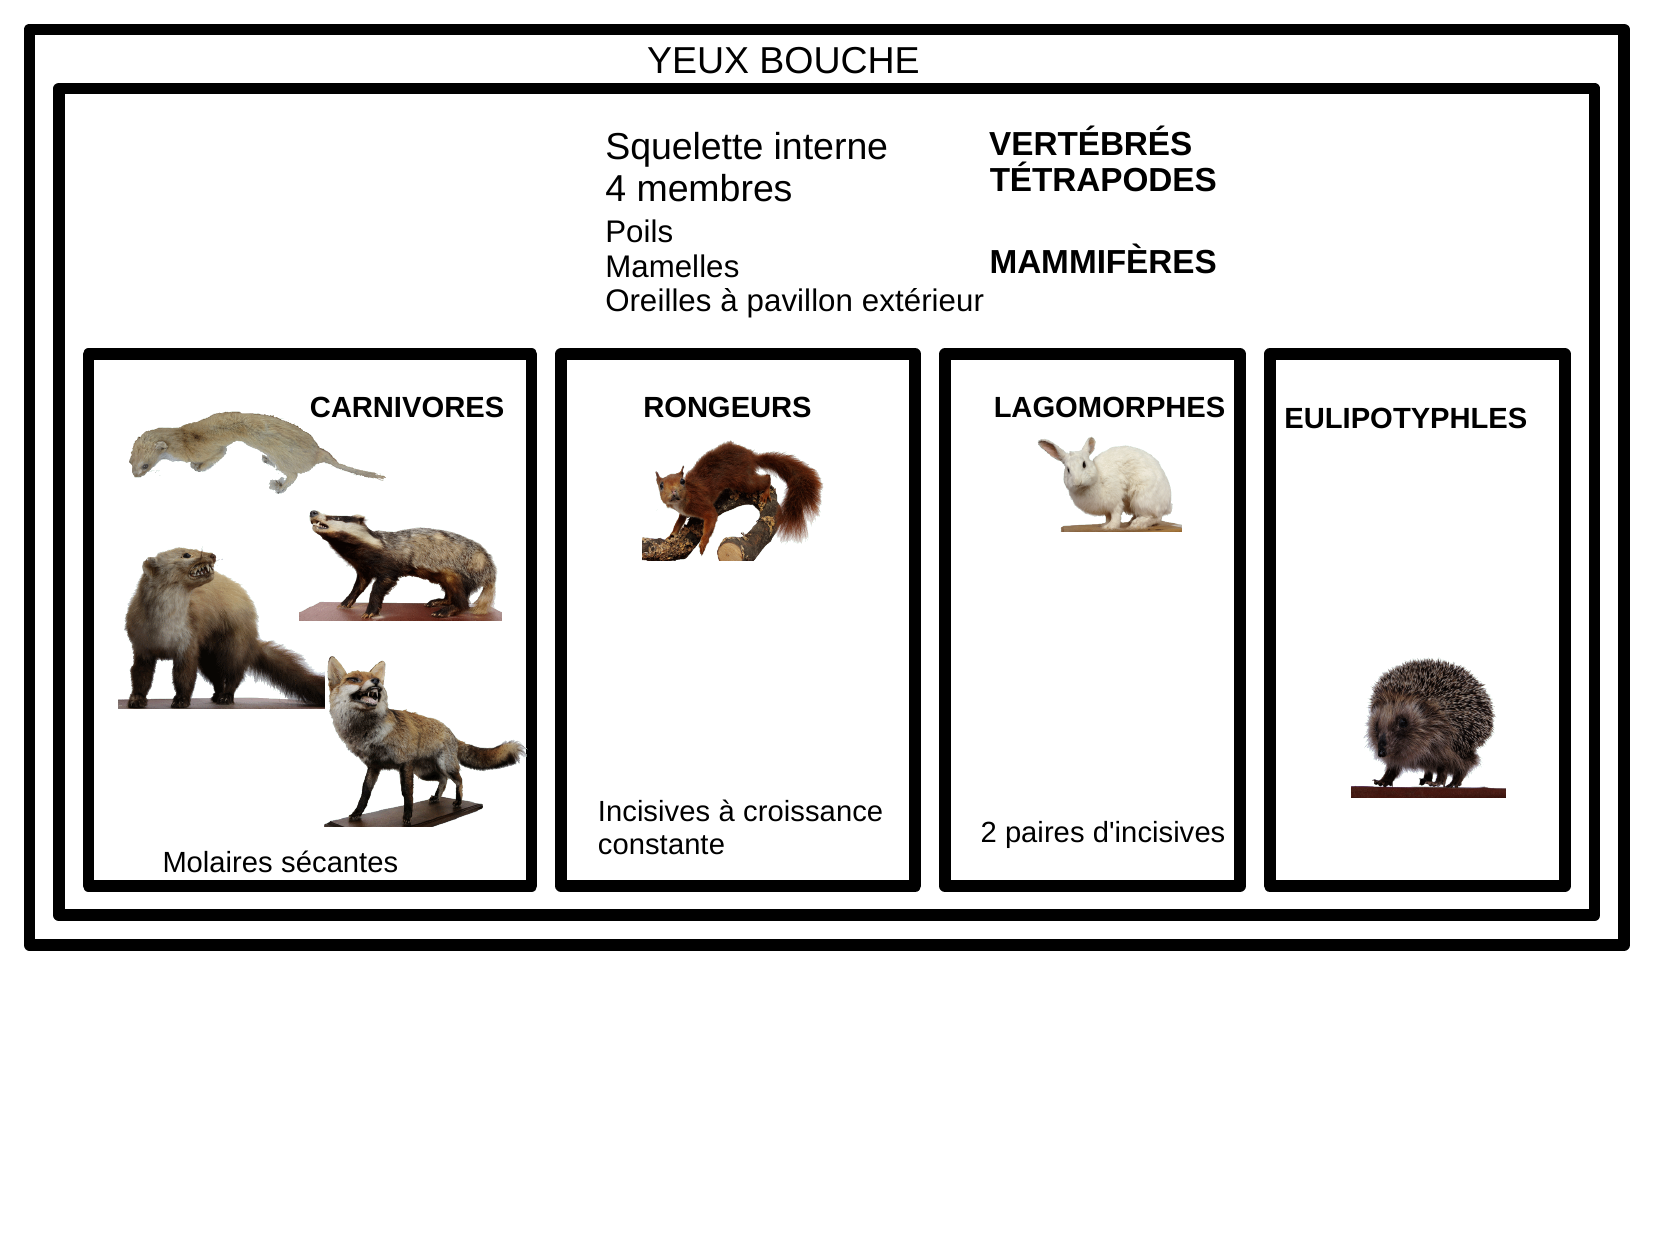

YEUX BOUCHE
Squelette interne
4 membres
VERTÉBRÉS
TÉTRAPODES
Poils
Mamelles
Oreilles à pavillon extérieur
MAMMIFÈRES
CARNIVORES
RONGEURS
LAGOMORPHES
EULIPOTYPHLES
Incisives à croissance
constante
2 paires d'incisives
Molaires sécantes